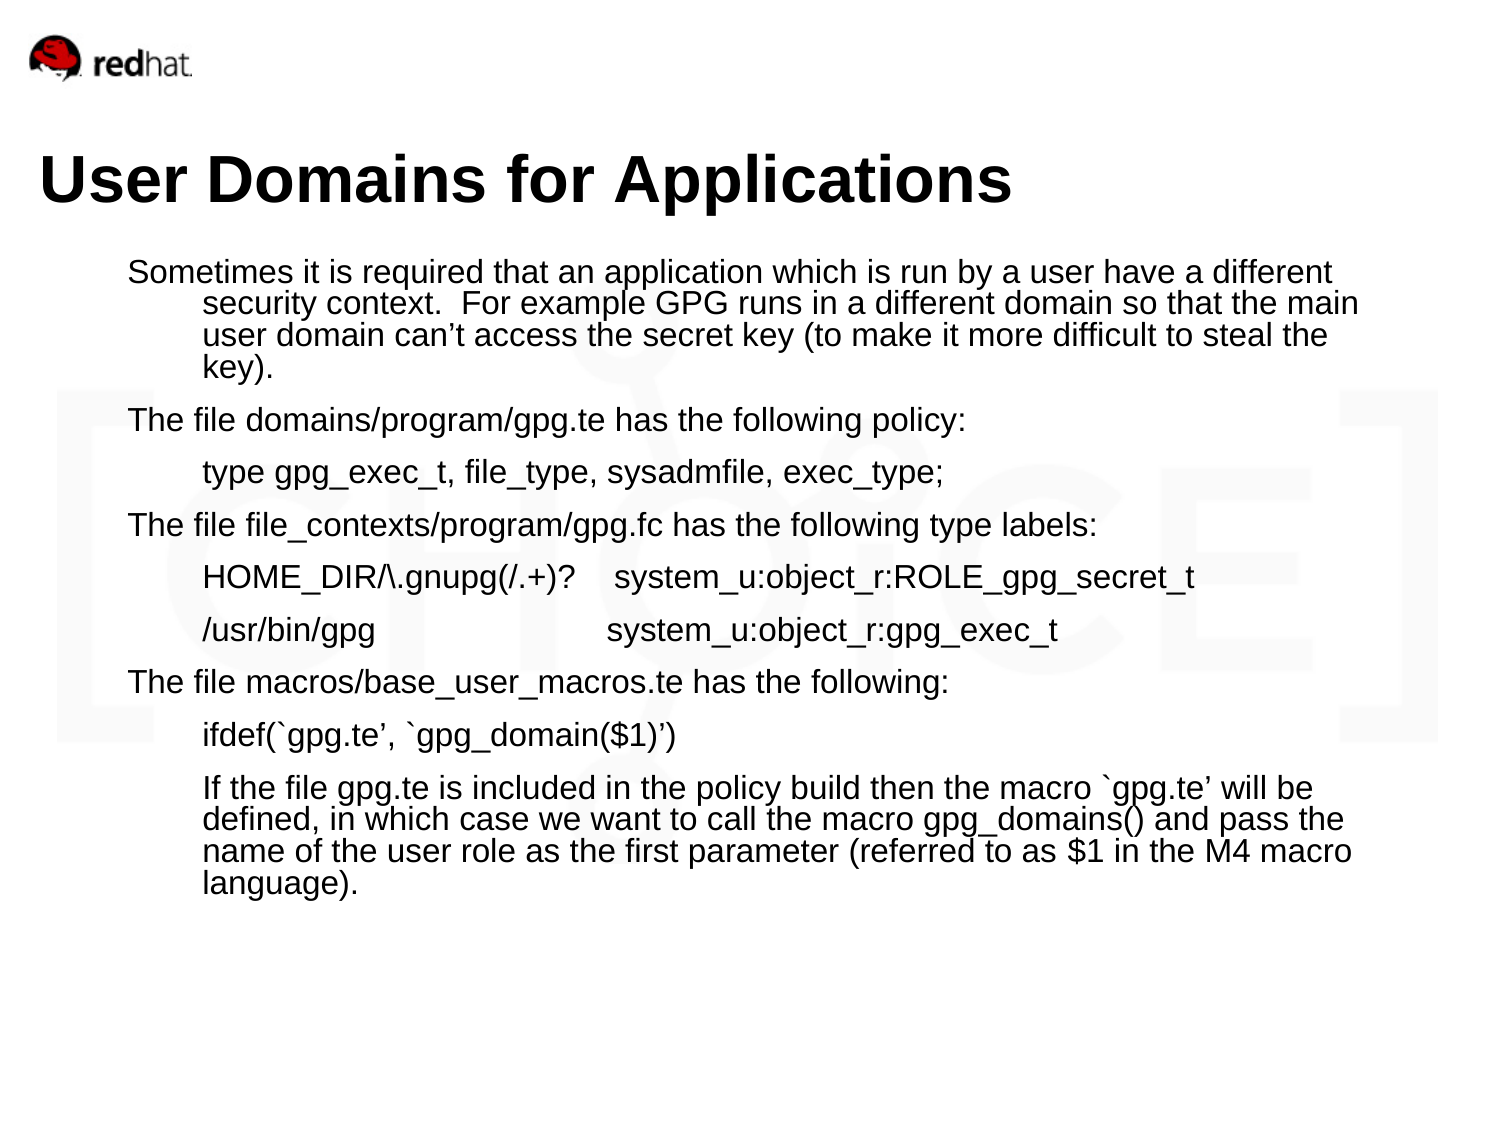

# User Domains for Applications
Sometimes it is required that an application which is run by a user have a different security context. For example GPG runs in a different domain so that the main user domain can’t access the secret key (to make it more difficult to steal the key).
The file domains/program/gpg.te has the following policy:
	type gpg_exec_t, file_type, sysadmfile, exec_type;
The file file_contexts/program/gpg.fc has the following type labels:
	HOME_DIR/\.gnupg(/.+)?	 system_u:object_r:ROLE_gpg_secret_t
	/usr/bin/gpg system_u:object_r:gpg_exec_t
The file macros/base_user_macros.te has the following:
	ifdef(`gpg.te’, `gpg_domain($1)’)
	If the file gpg.te is included in the policy build then the macro `gpg.te’ will be defined, in which case we want to call the macro gpg_domains() and pass the name of the user role as the first parameter (referred to as $1 in the M4 macro language).